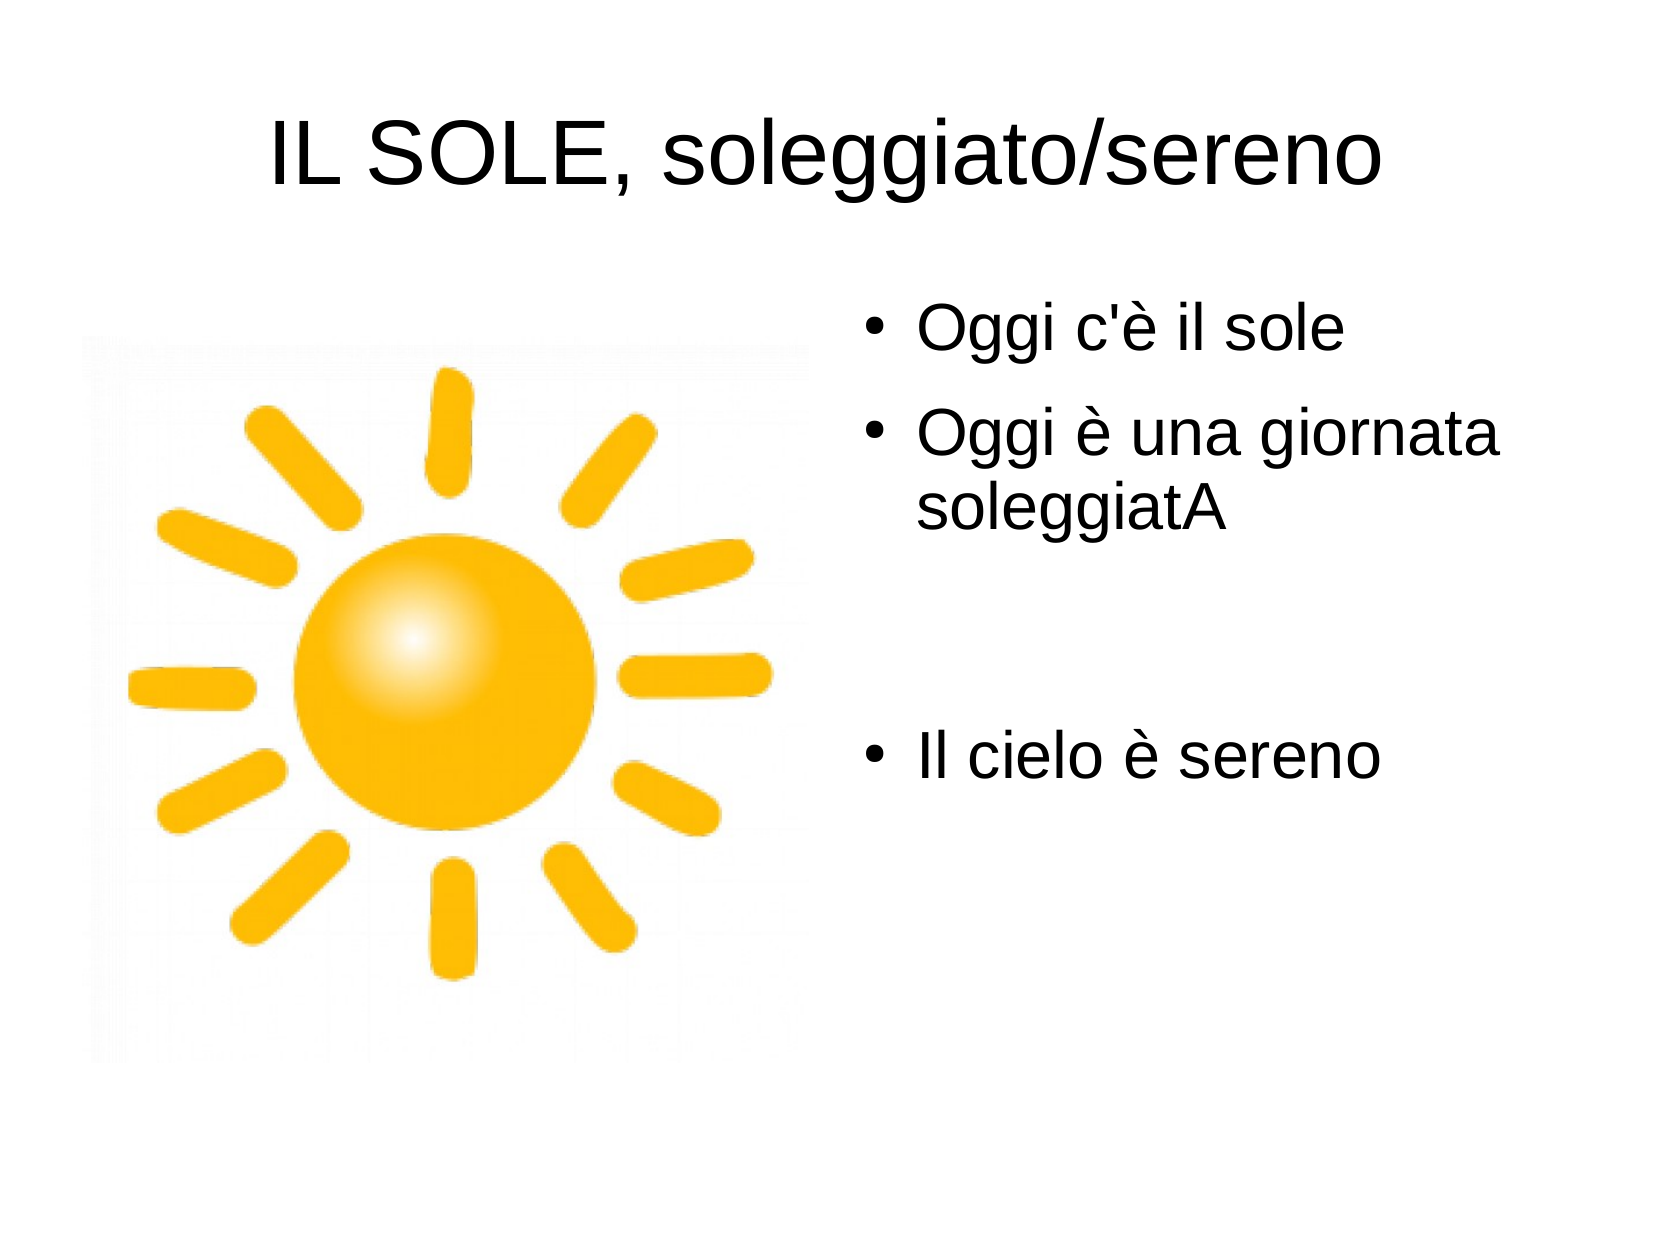

# IL SOLE, soleggiato/sereno
Oggi c'è il sole
Oggi è una giornata soleggiatA
Il cielo è sereno